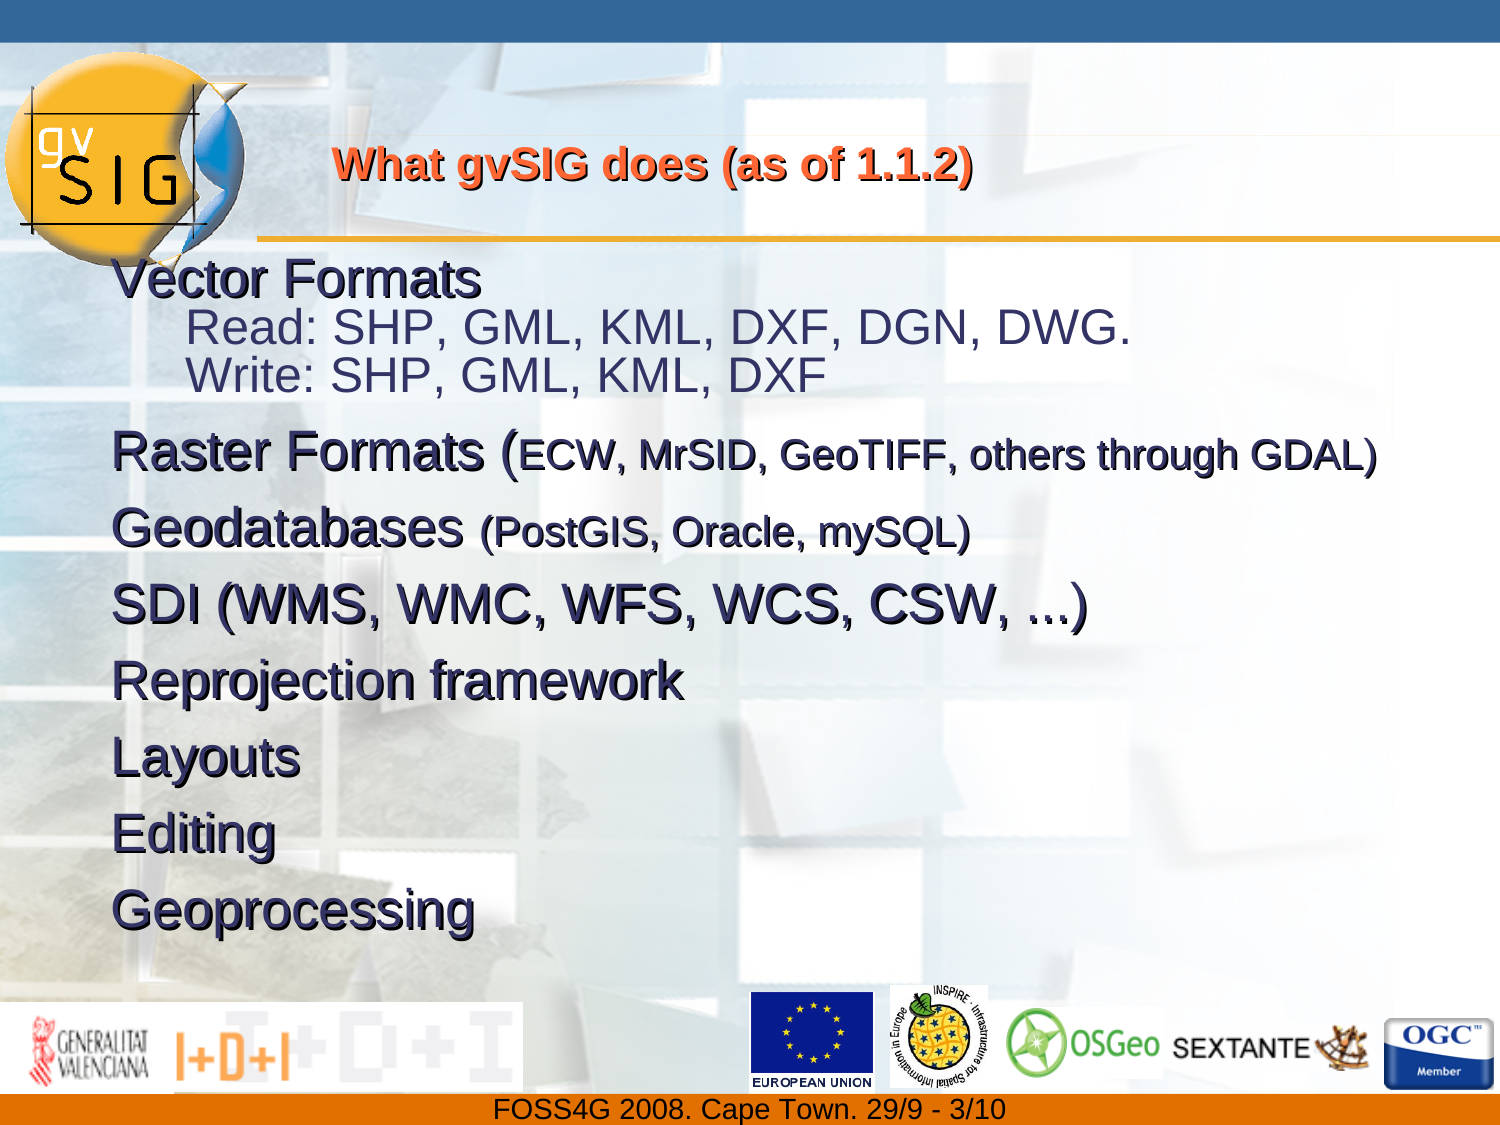

#
What gvSIG does (as of 1.1.2)
Vector Formats
Read: SHP, GML, KML, DXF, DGN, DWG.
Write: SHP, GML, KML, DXF
Raster Formats (ECW, MrSID, GeoTIFF, others through GDAL)
Geodatabases (PostGIS, Oracle, mySQL)
SDI (WMS, WMC, WFS, WCS, CSW, ...)
Reprojection framework
Layouts
Editing
Geoprocessing